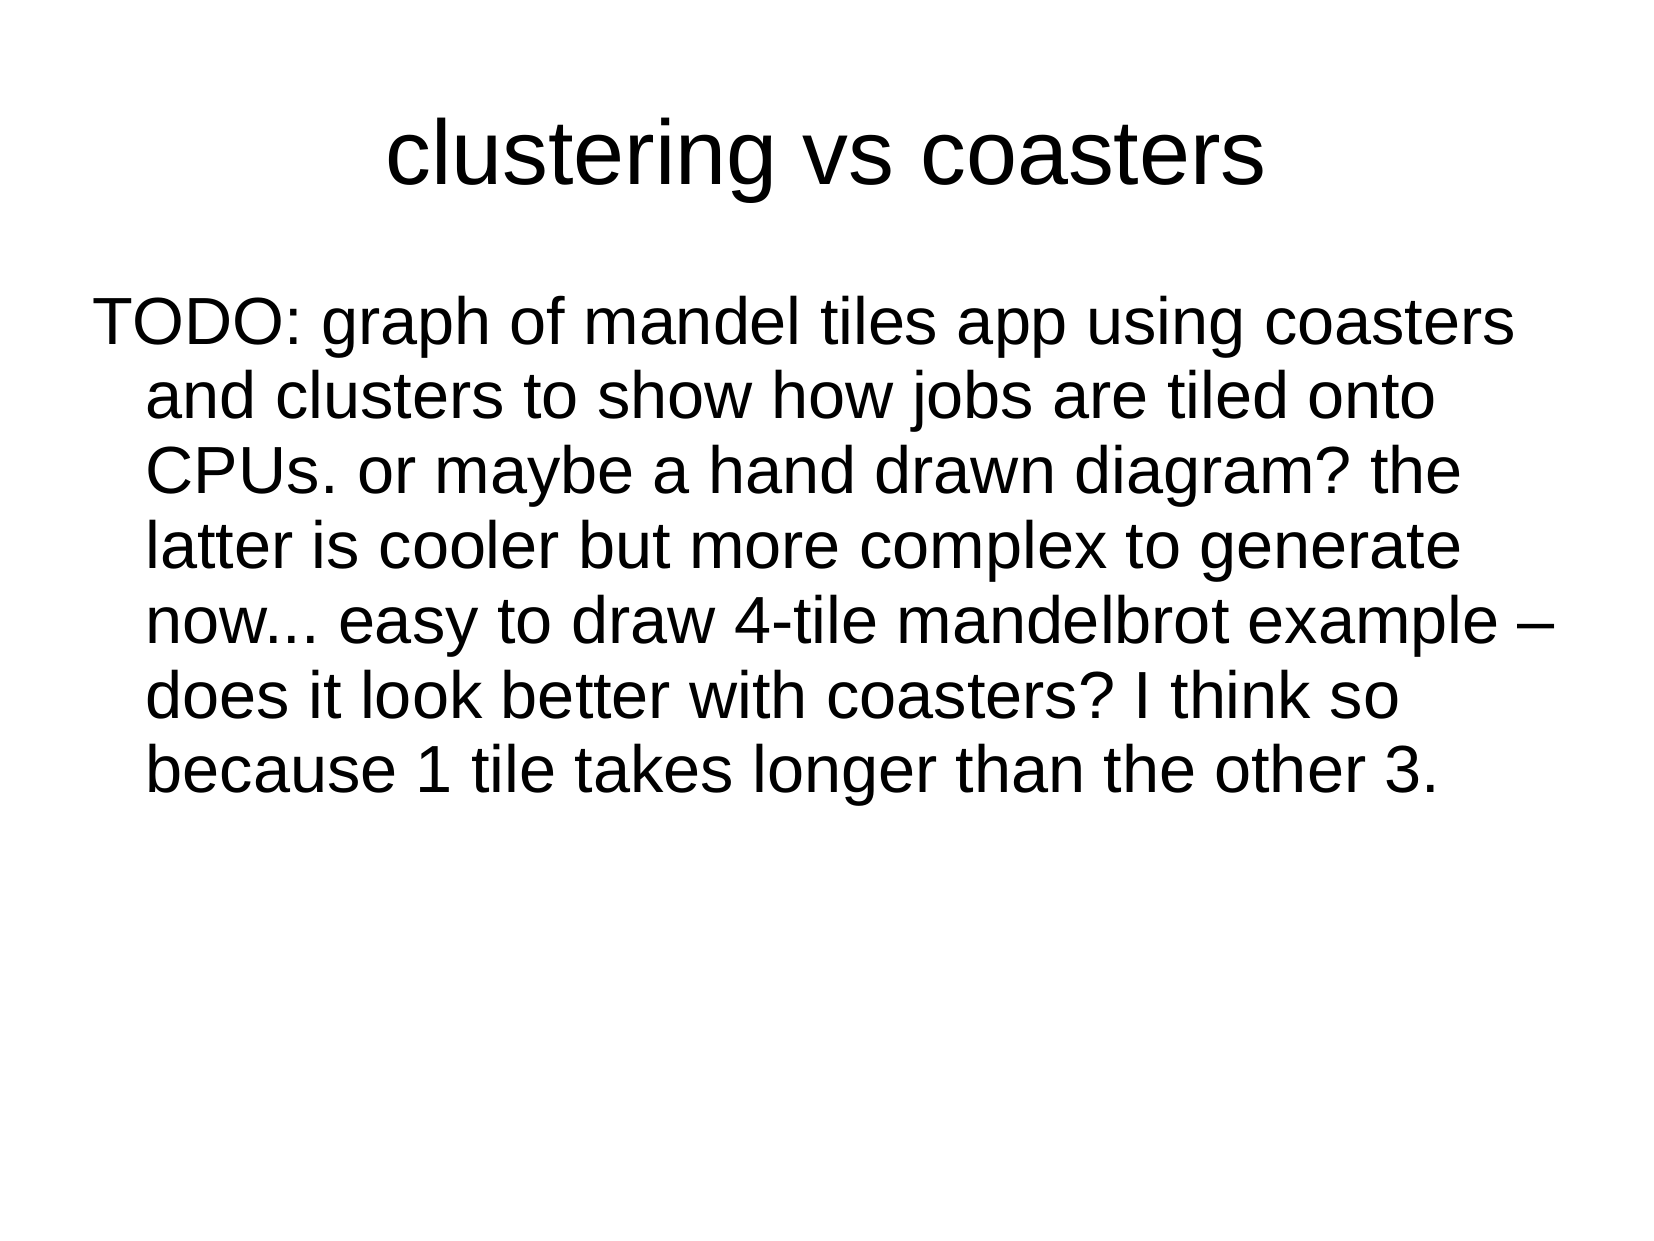

# clustering vs coasters
TODO: graph of mandel tiles app using coasters and clusters to show how jobs are tiled onto CPUs. or maybe a hand drawn diagram? the latter is cooler but more complex to generate now... easy to draw 4-tile mandelbrot example – does it look better with coasters? I think so because 1 tile takes longer than the other 3.